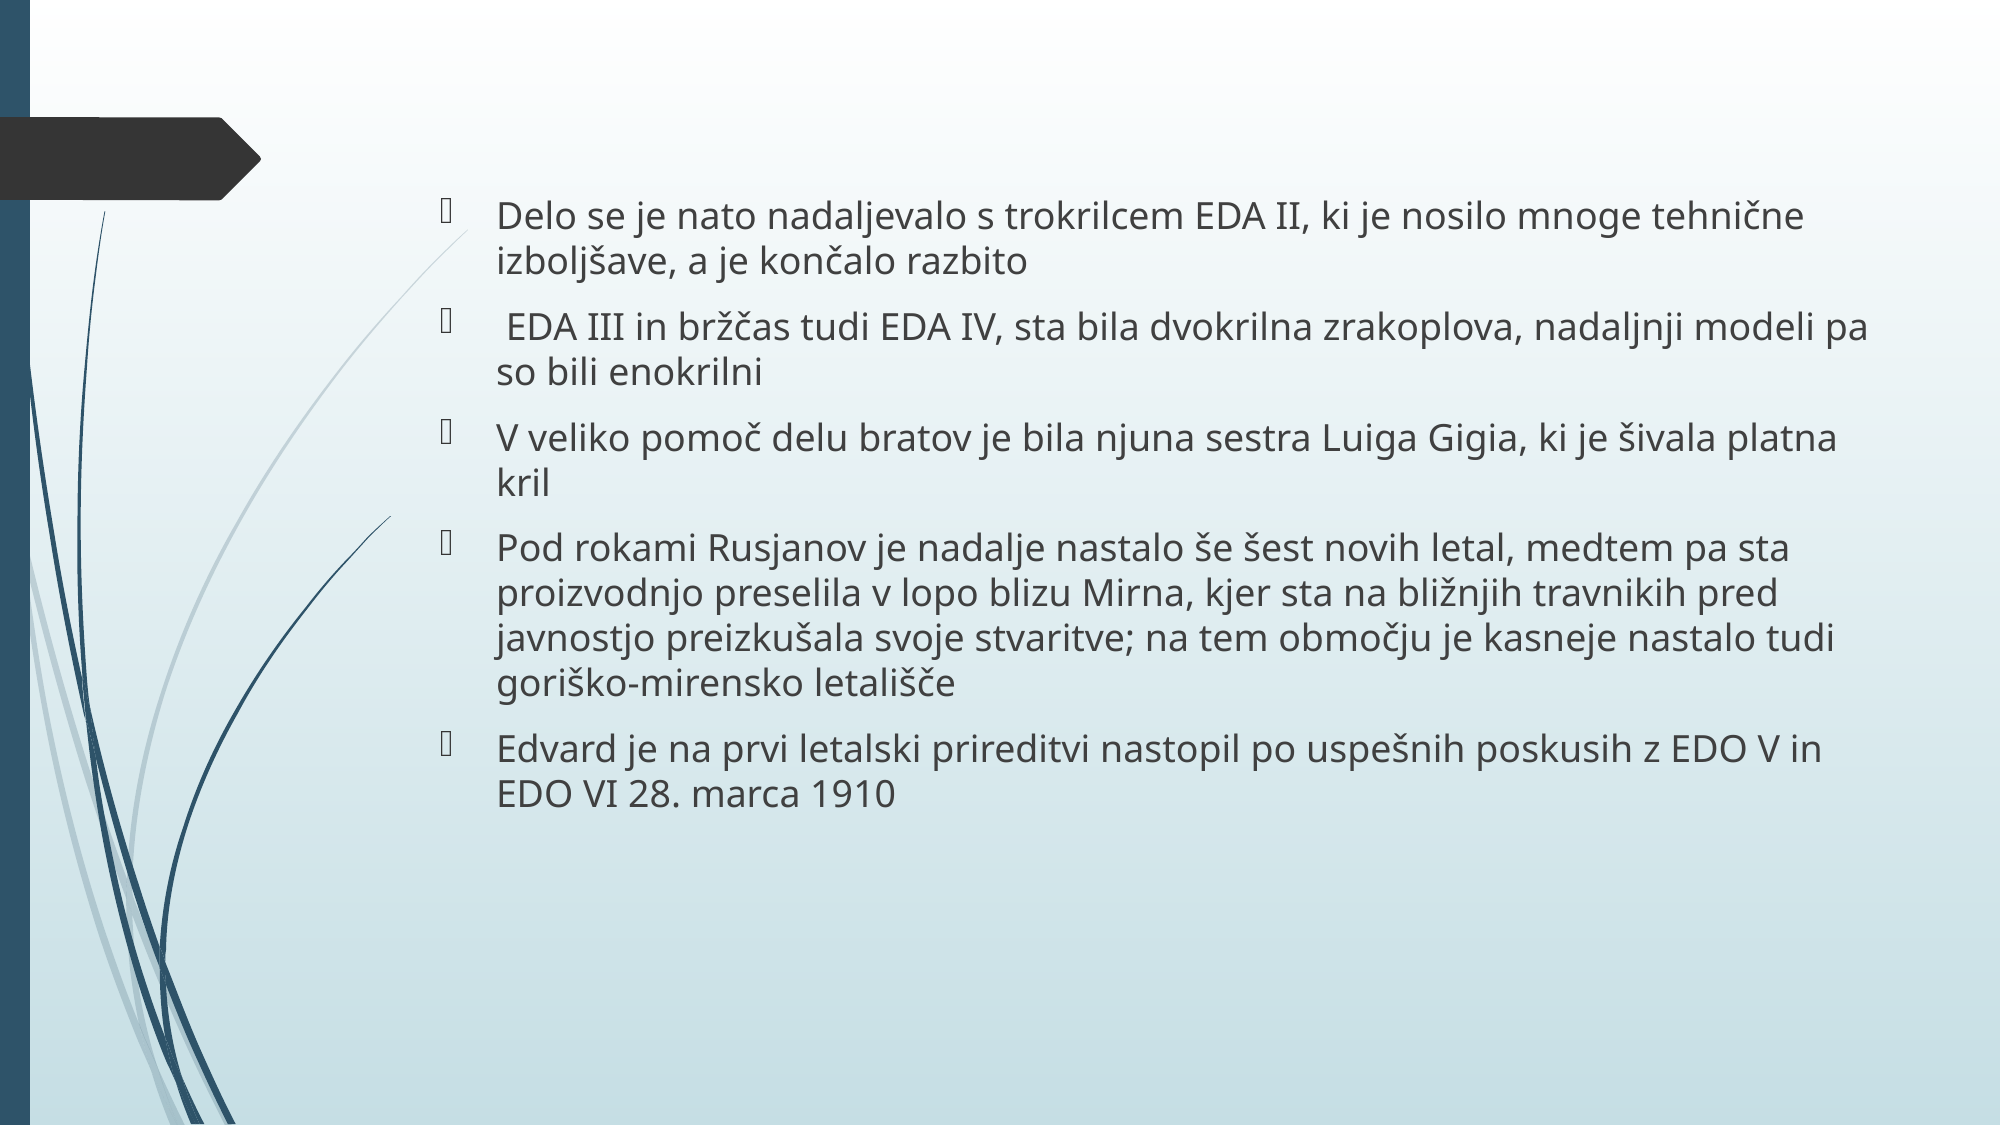

#
Delo se je nato nadaljevalo s trokrilcem EDA II, ki je nosilo mnoge tehnične izboljšave, a je končalo razbito
 EDA III in bržčas tudi EDA IV, sta bila dvokrilna zrakoplova, nadaljnji modeli pa so bili enokrilni
V veliko pomoč delu bratov je bila njuna sestra Luiga Gigia, ki je šivala platna kril
Pod rokami Rusjanov je nadalje nastalo še šest novih letal, medtem pa sta proizvodnjo preselila v lopo blizu Mirna, kjer sta na bližnjih travnikih pred javnostjo preizkušala svoje stvaritve; na tem območju je kasneje nastalo tudi goriško-mirensko letališče
Edvard je na prvi letalski prireditvi nastopil po uspešnih poskusih z EDO V in EDO VI 28. marca 1910